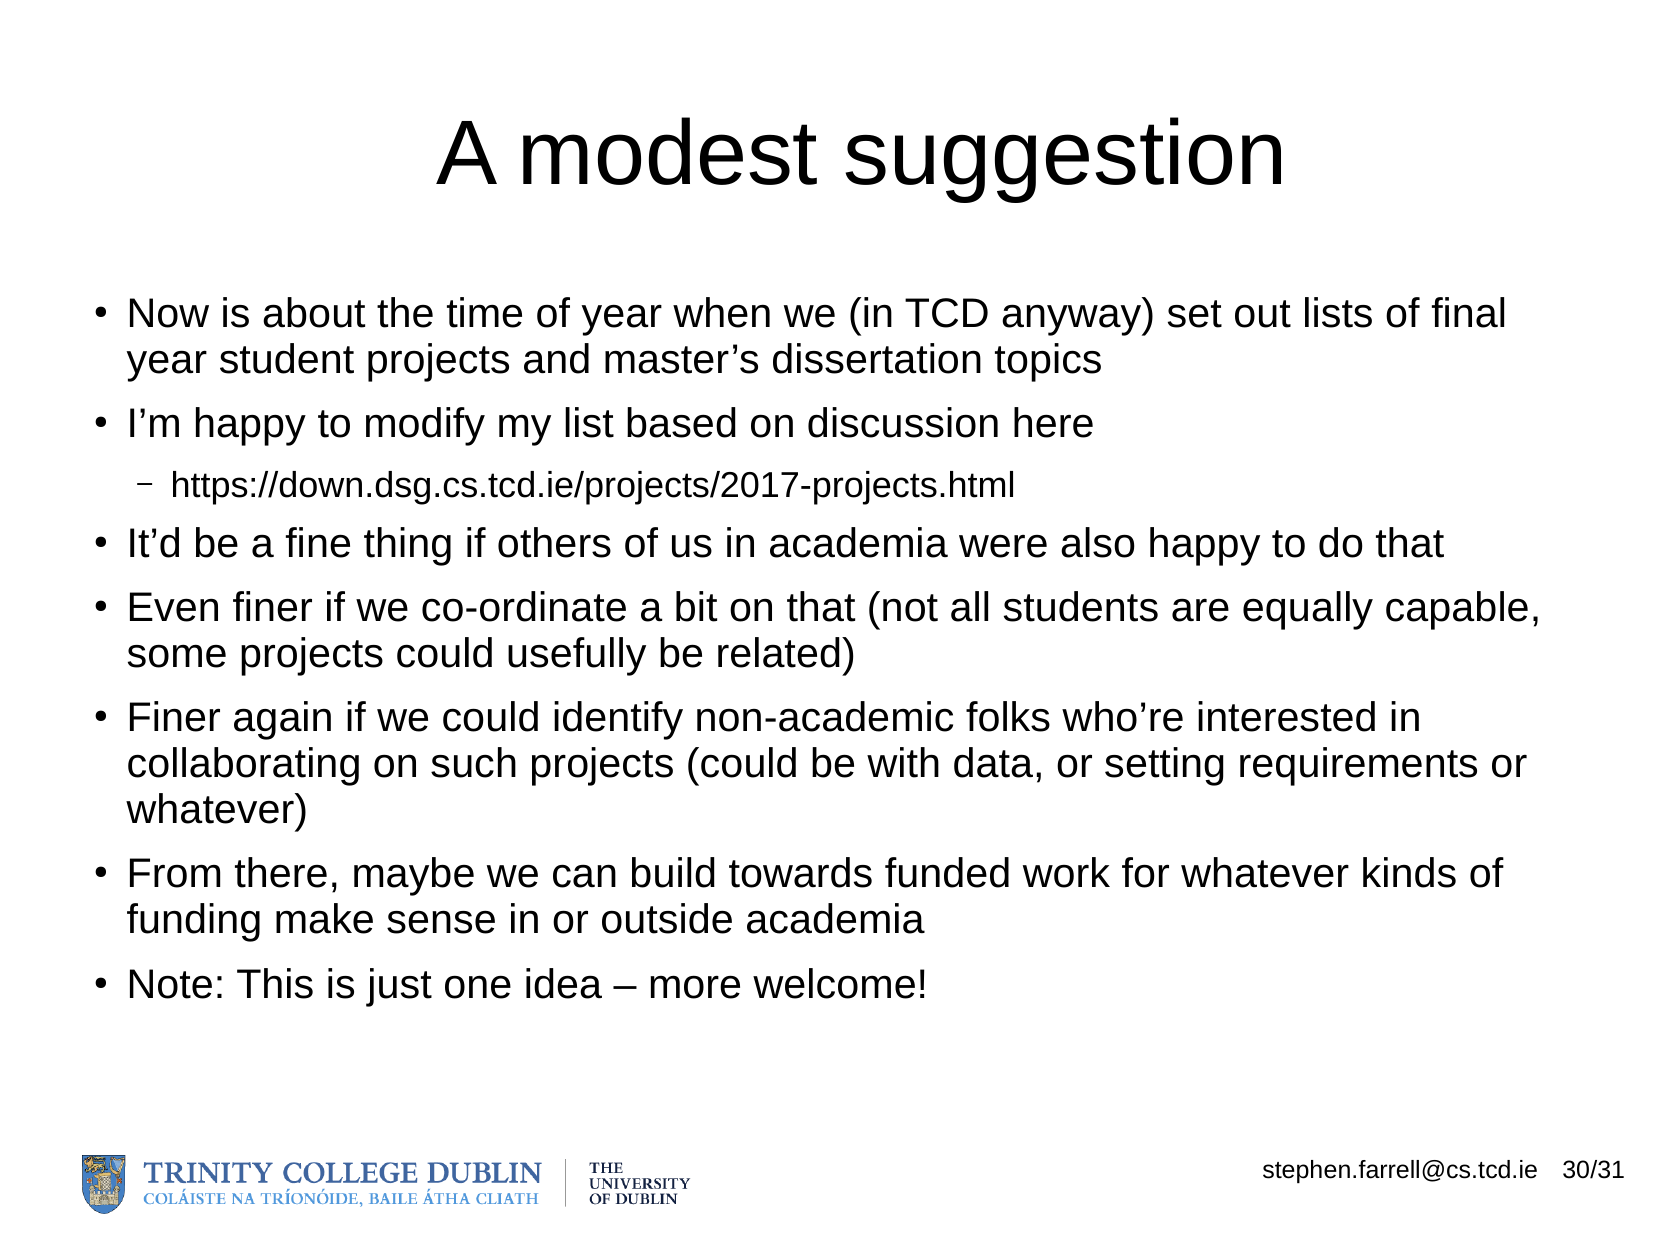

# A modest suggestion
Now is about the time of year when we (in TCD anyway) set out lists of final year student projects and master’s dissertation topics
I’m happy to modify my list based on discussion here
https://down.dsg.cs.tcd.ie/projects/2017-projects.html
It’d be a fine thing if others of us in academia were also happy to do that
Even finer if we co-ordinate a bit on that (not all students are equally capable, some projects could usefully be related)
Finer again if we could identify non-academic folks who’re interested in collaborating on such projects (could be with data, or setting requirements or whatever)
From there, maybe we can build towards funded work for whatever kinds of funding make sense in or outside academia
Note: This is just one idea – more welcome!